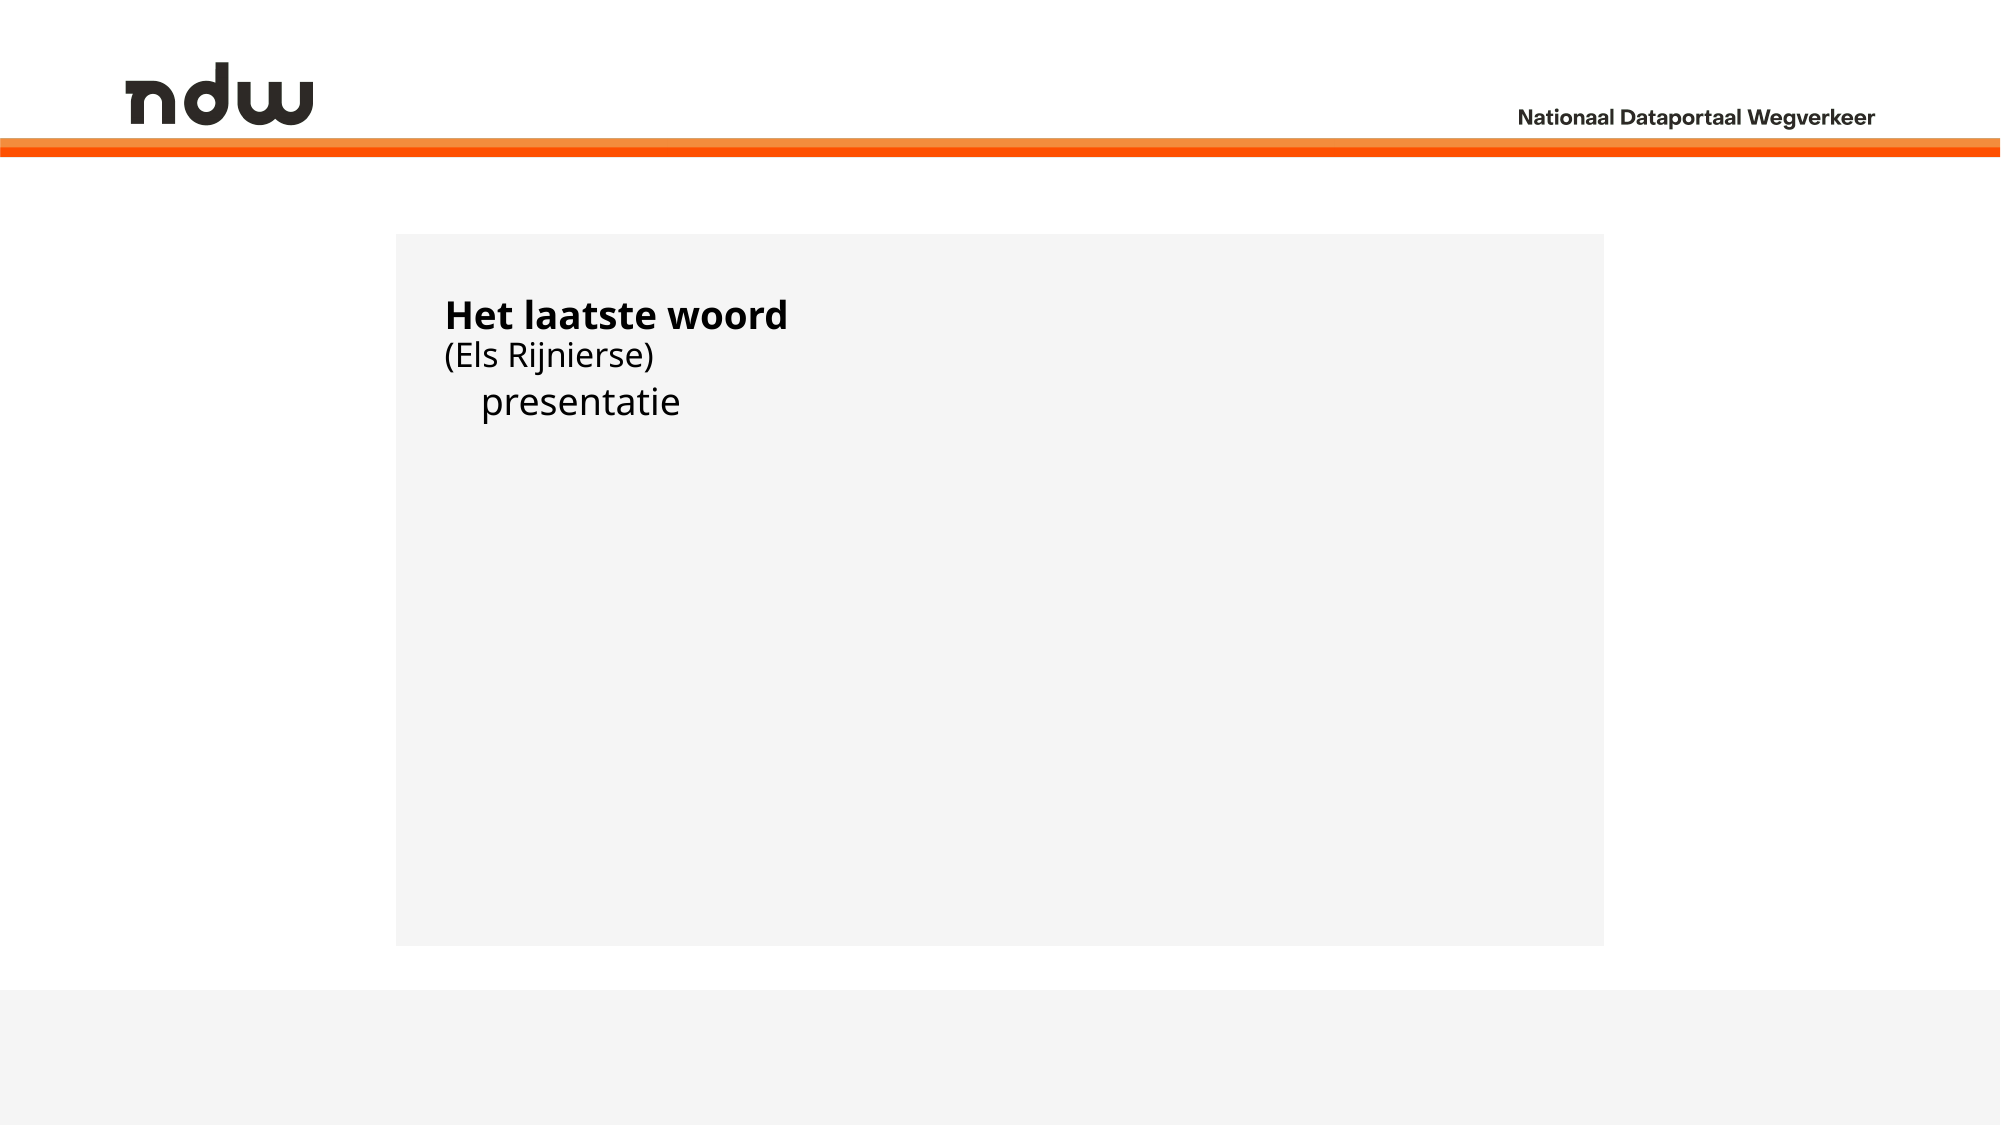

Het laatste woord
(Els Rijnierse)
# presentatie